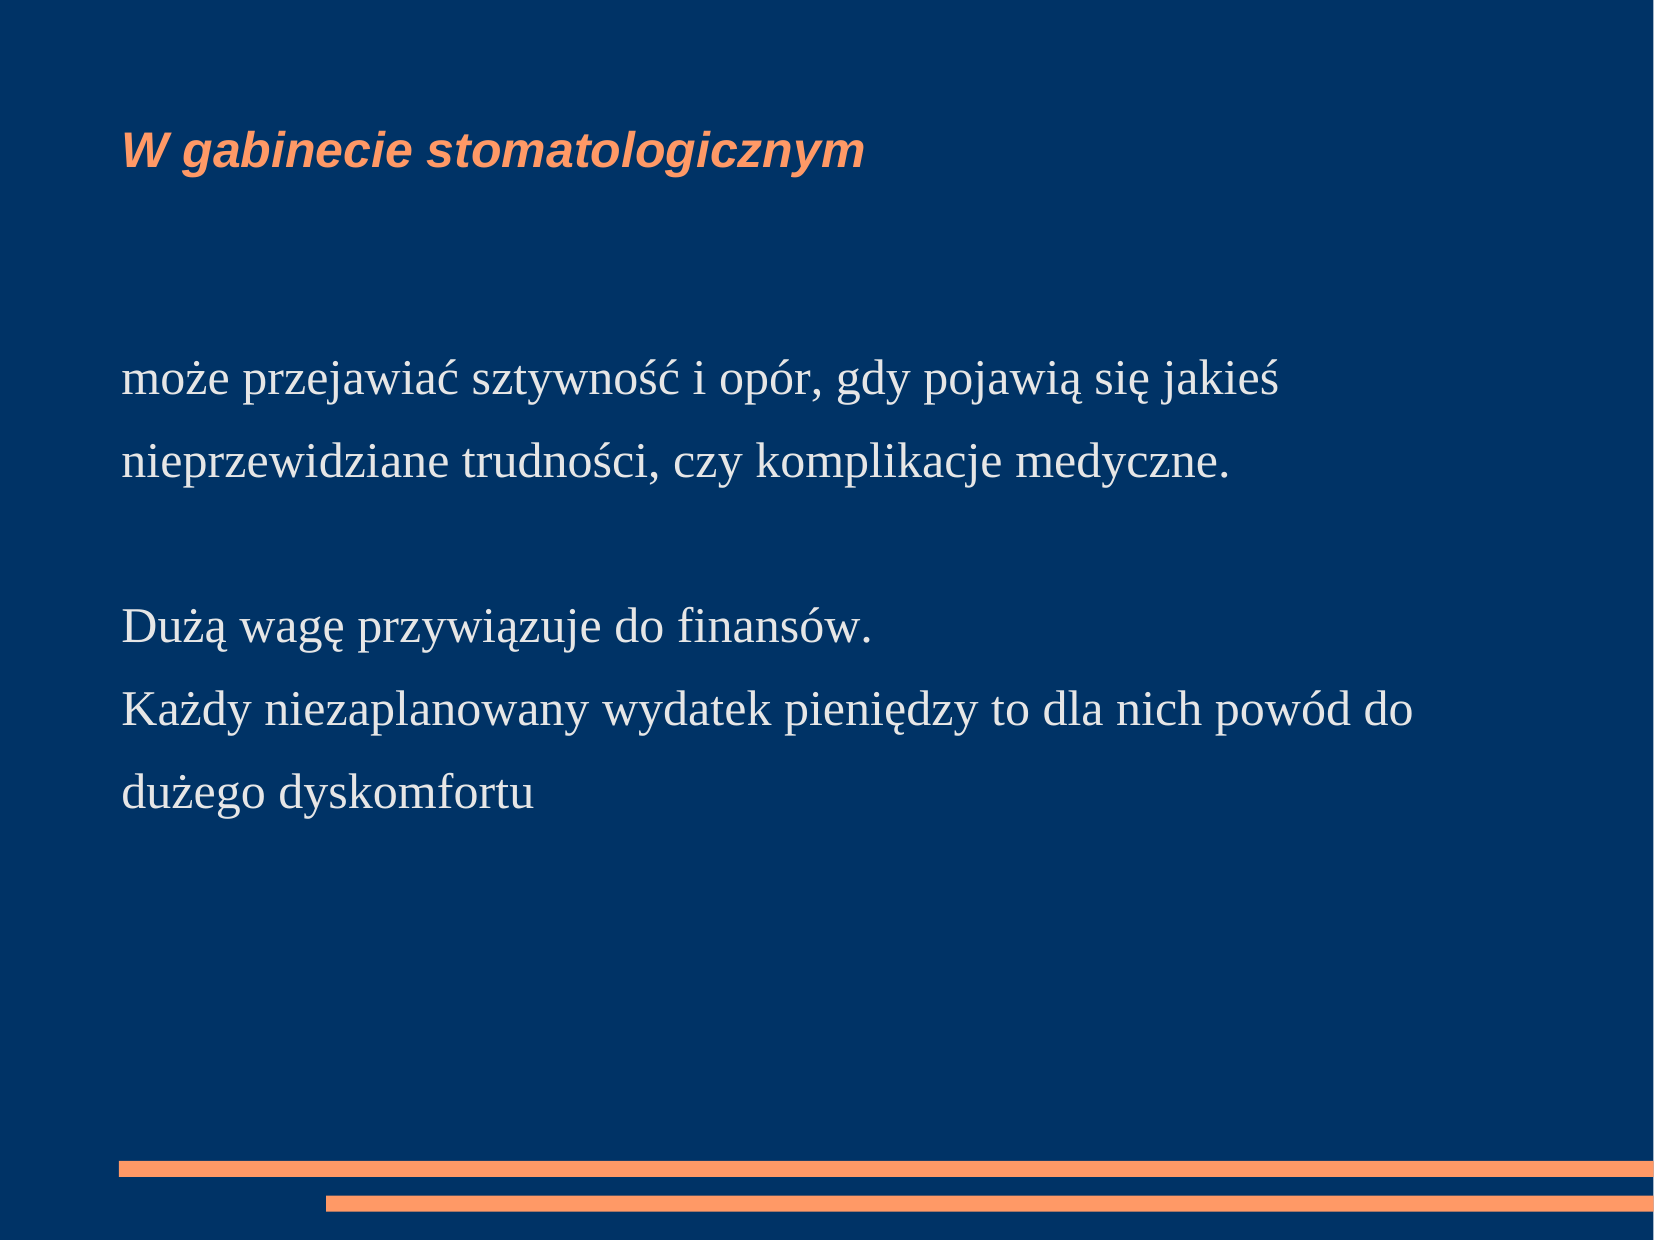

# W gabinecie stomatologicznym
może przejawiać sztywność i opór, gdy pojawią się jakieś nieprzewidziane trudności, czy komplikacje medyczne.
Dużą wagę przywiązuje do finansów.
Każdy niezaplanowany wydatek pieniędzy to dla nich powód do dużego dyskomfortu